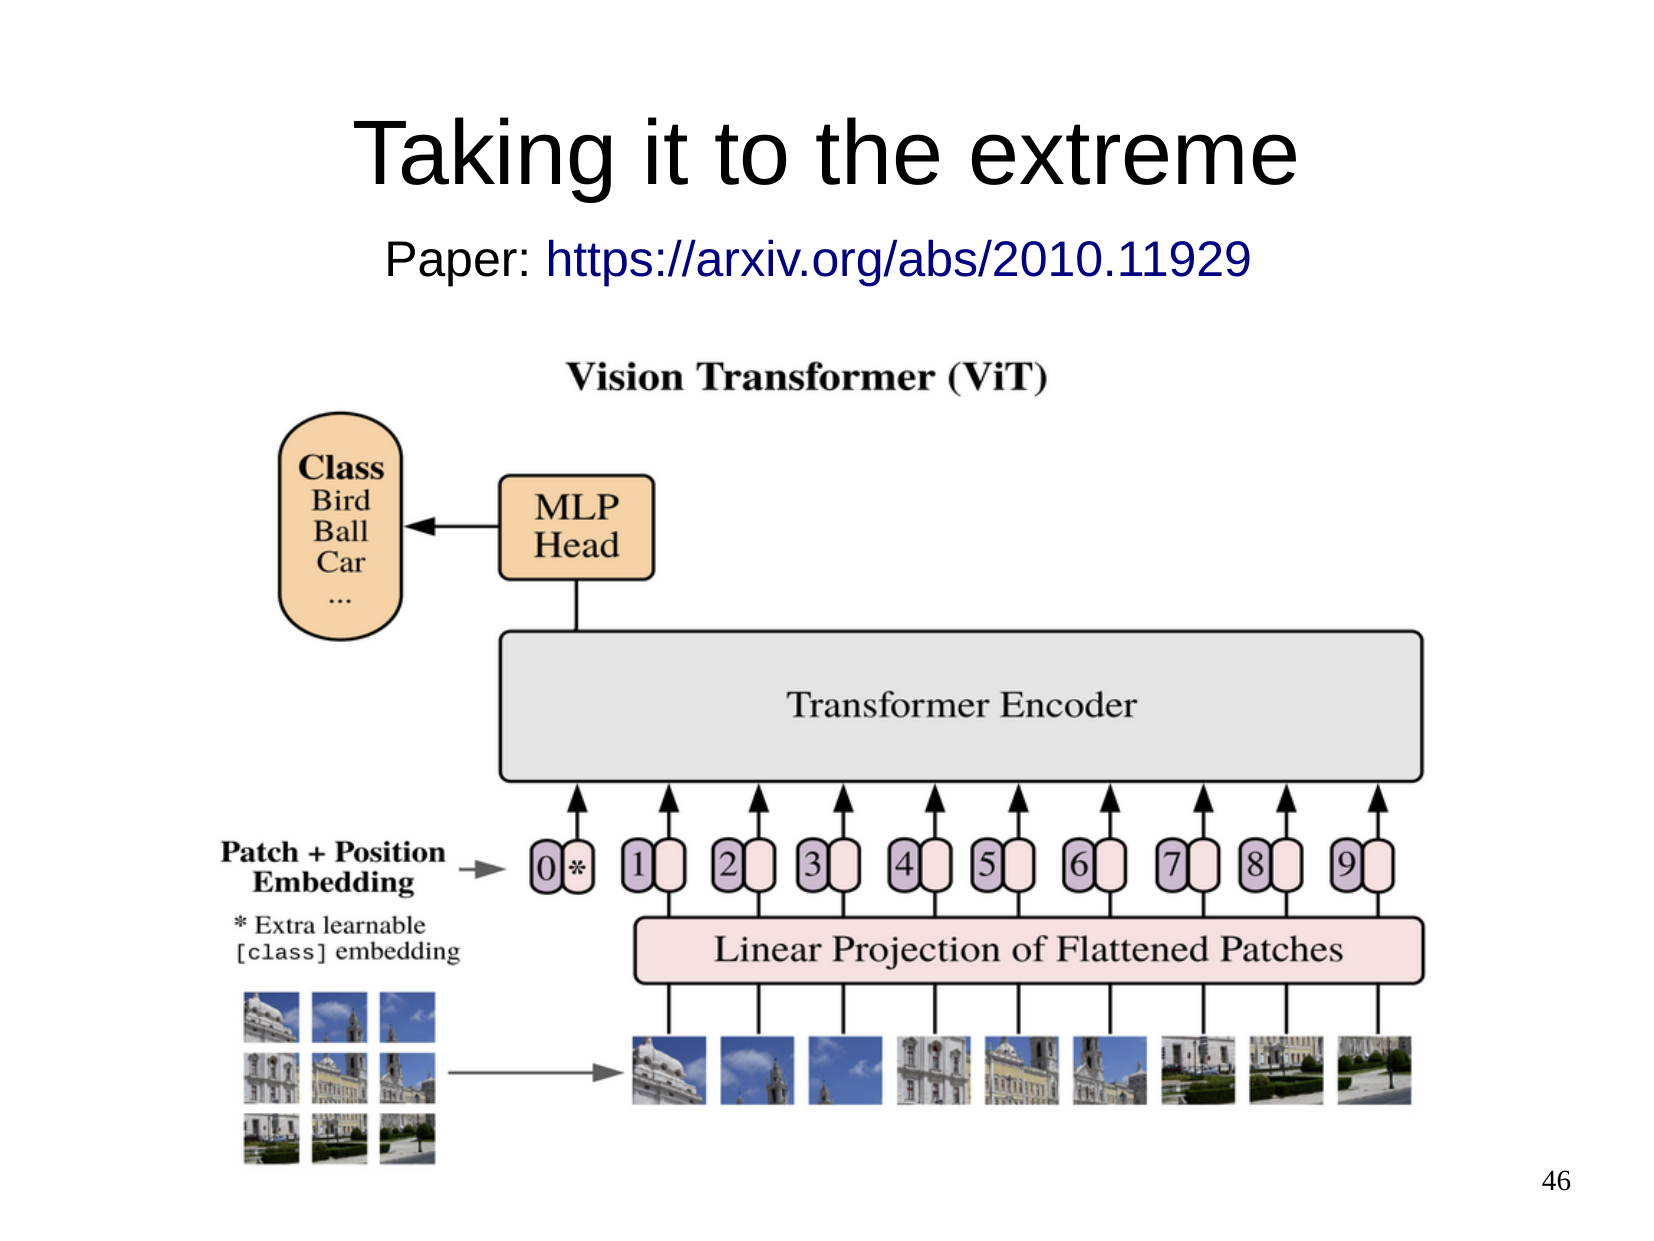

# Taking it to the extreme
Paper: https://arxiv.org/abs/2010.11929
46